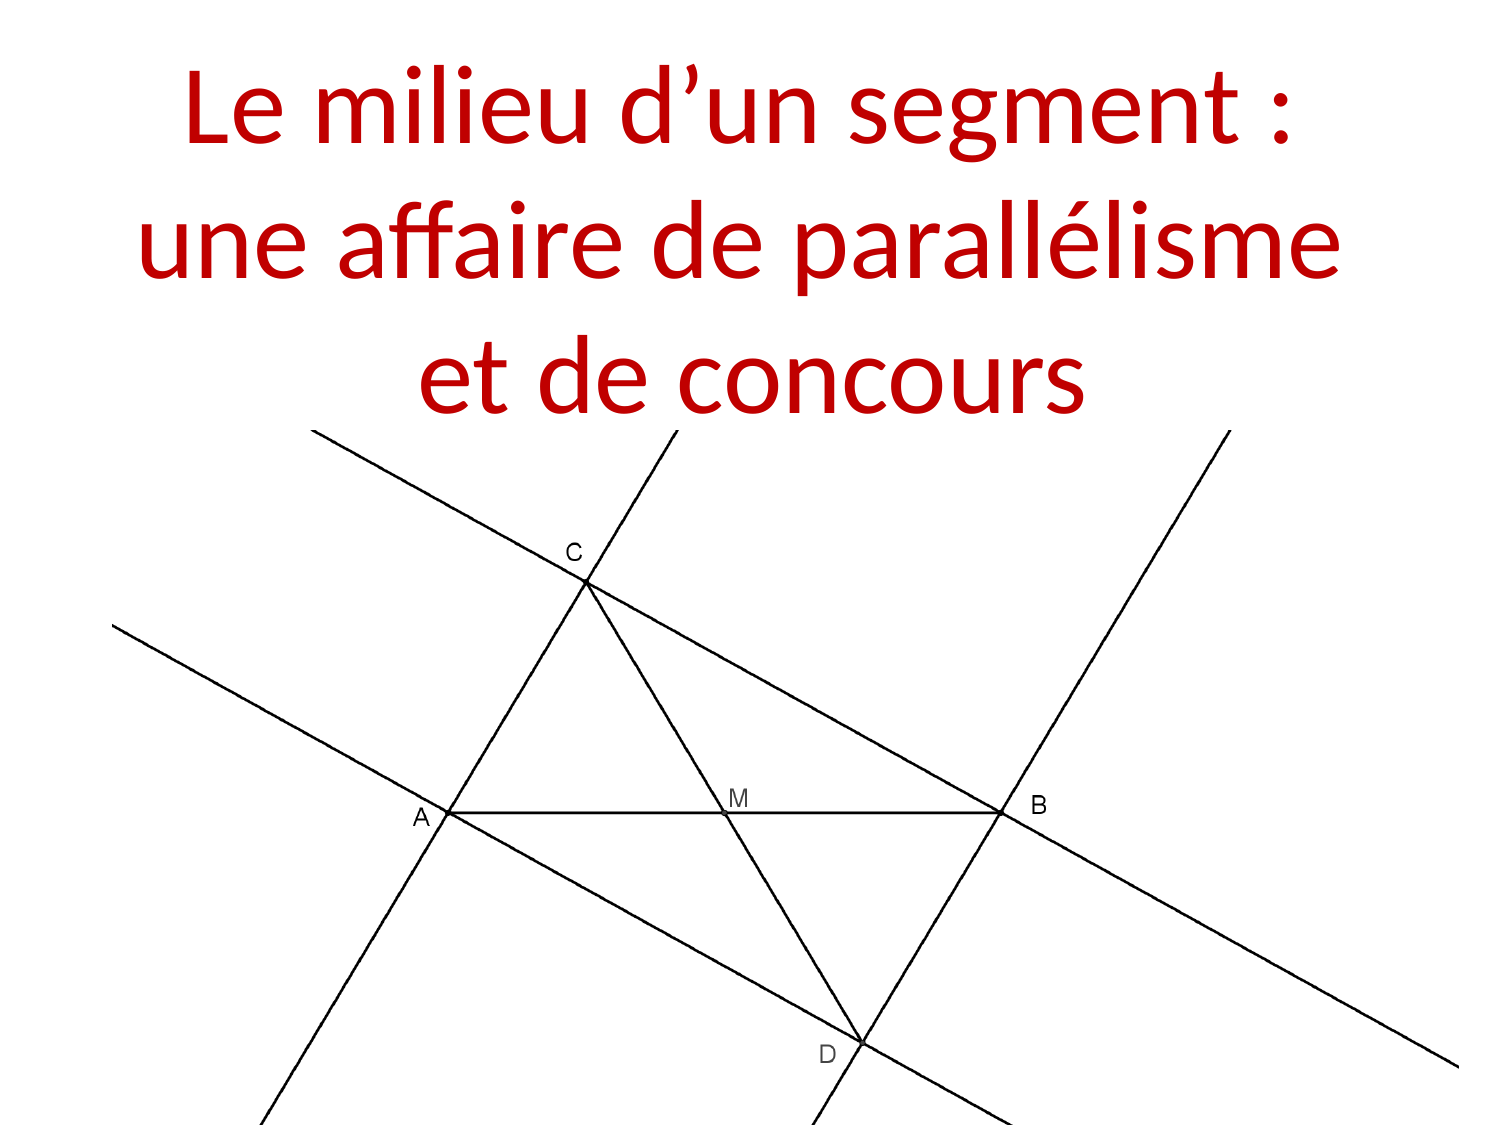

# Le milieu d’un segment : une affaire de parallélisme et de concours